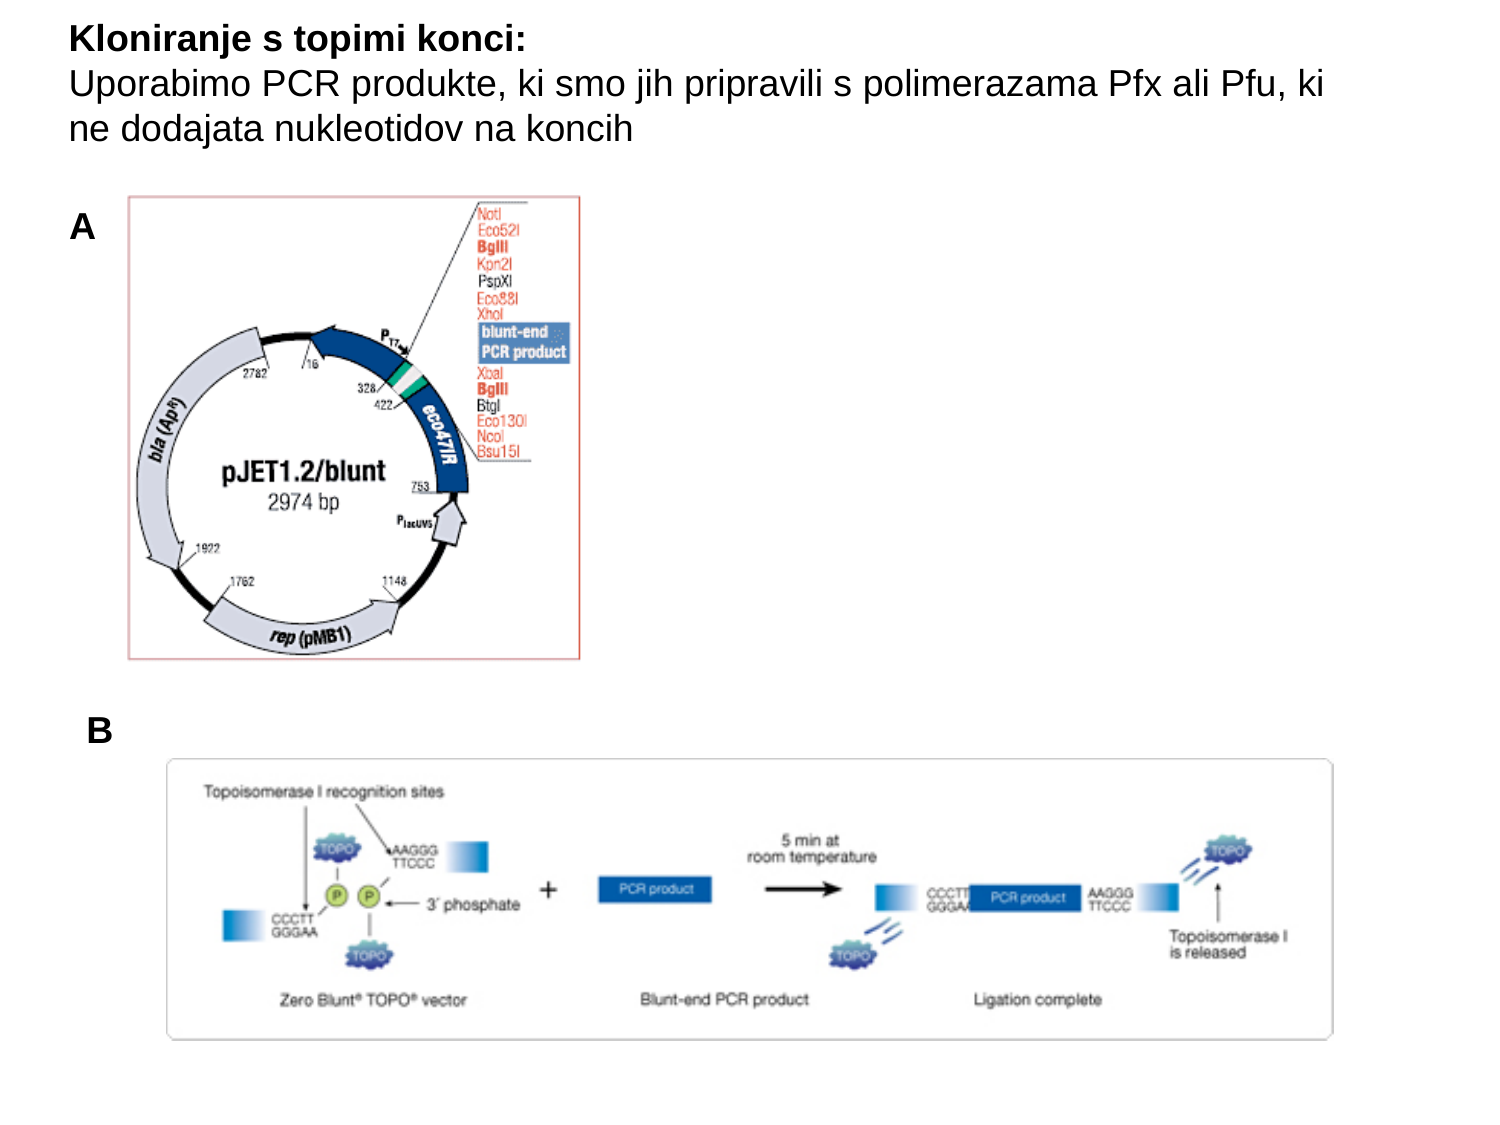

Kloniranje s topimi konci:
Uporabimo PCR produkte, ki smo jih pripravili s polimerazama Pfx ali Pfu, ki ne dodajata nukleotidov na koncih
A
B